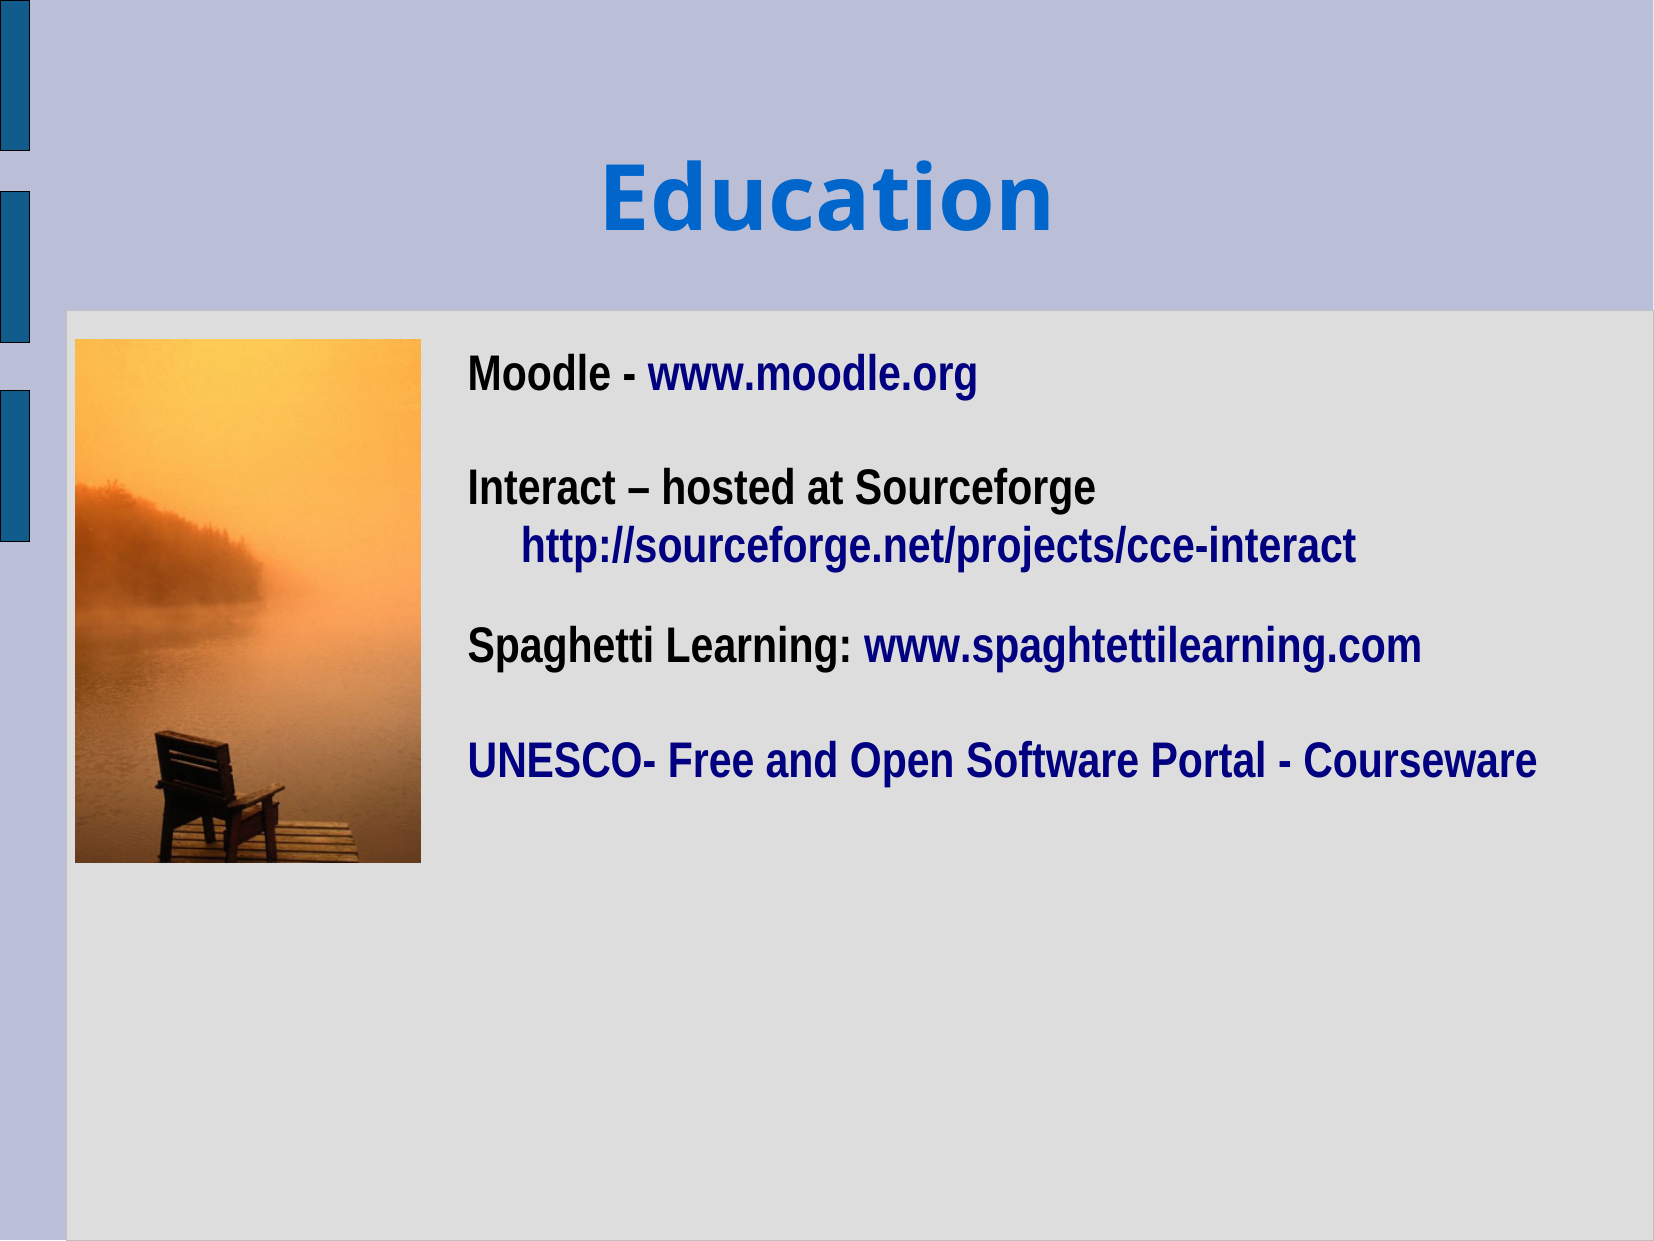

# Education
Moodle - www.moodle.org
Interact – hosted at Sourceforge http://sourceforge.net/projects/cce-interact
Spaghetti Learning: www.spaghtettilearning.com
UNESCO- Free and Open Software Portal - Courseware